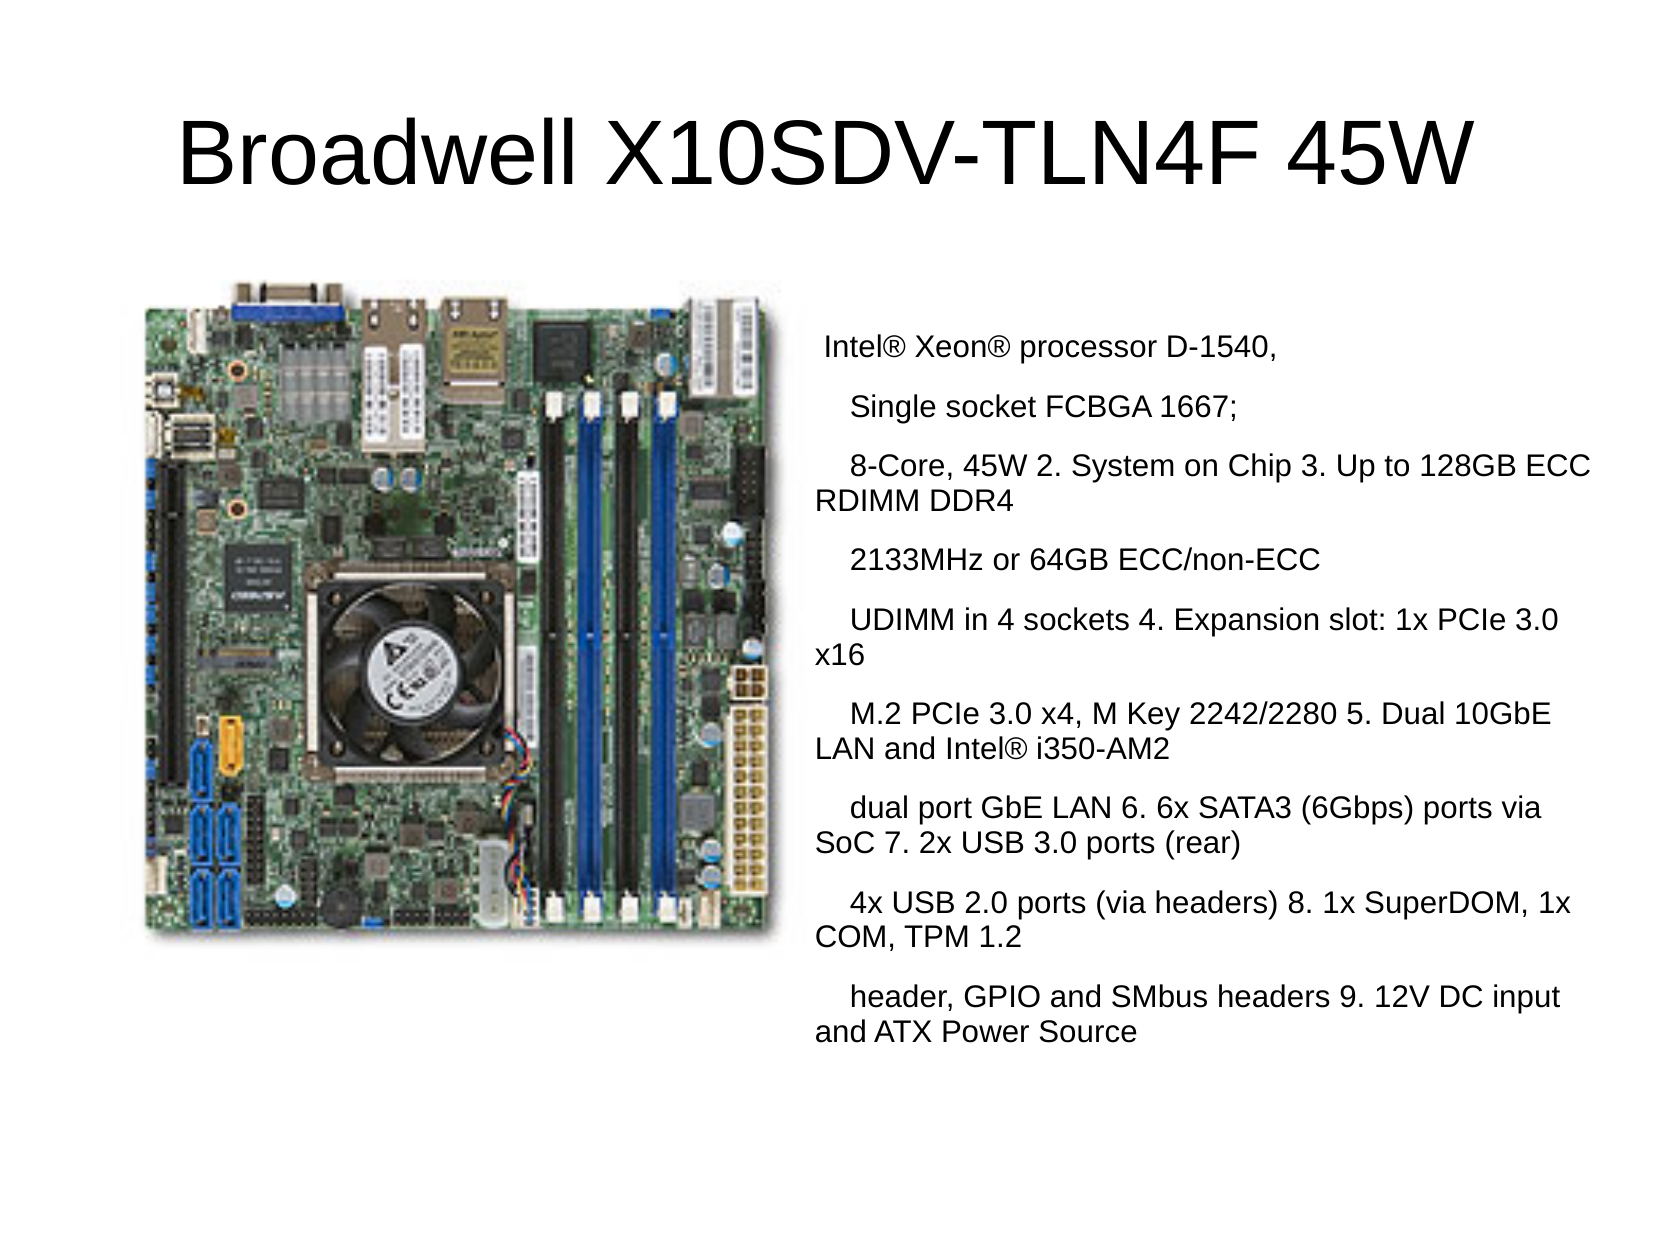

# Broadwell X10SDV-TLN4F 45W
 Intel® Xeon® processor D-1540,
    Single socket FCBGA 1667;
    8-Core, 45W 2. System on Chip 3. Up to 128GB ECC RDIMM DDR4
    2133MHz or 64GB ECC/non-ECC
    UDIMM in 4 sockets 4. Expansion slot: 1x PCIe 3.0 x16
    M.2 PCIe 3.0 x4, M Key 2242/2280 5. Dual 10GbE LAN and Intel® i350-AM2
    dual port GbE LAN 6. 6x SATA3 (6Gbps) ports via SoC 7. 2x USB 3.0 ports (rear)
    4x USB 2.0 ports (via headers) 8. 1x SuperDOM, 1x COM, TPM 1.2
    header, GPIO and SMbus headers 9. 12V DC input and ATX Power Source